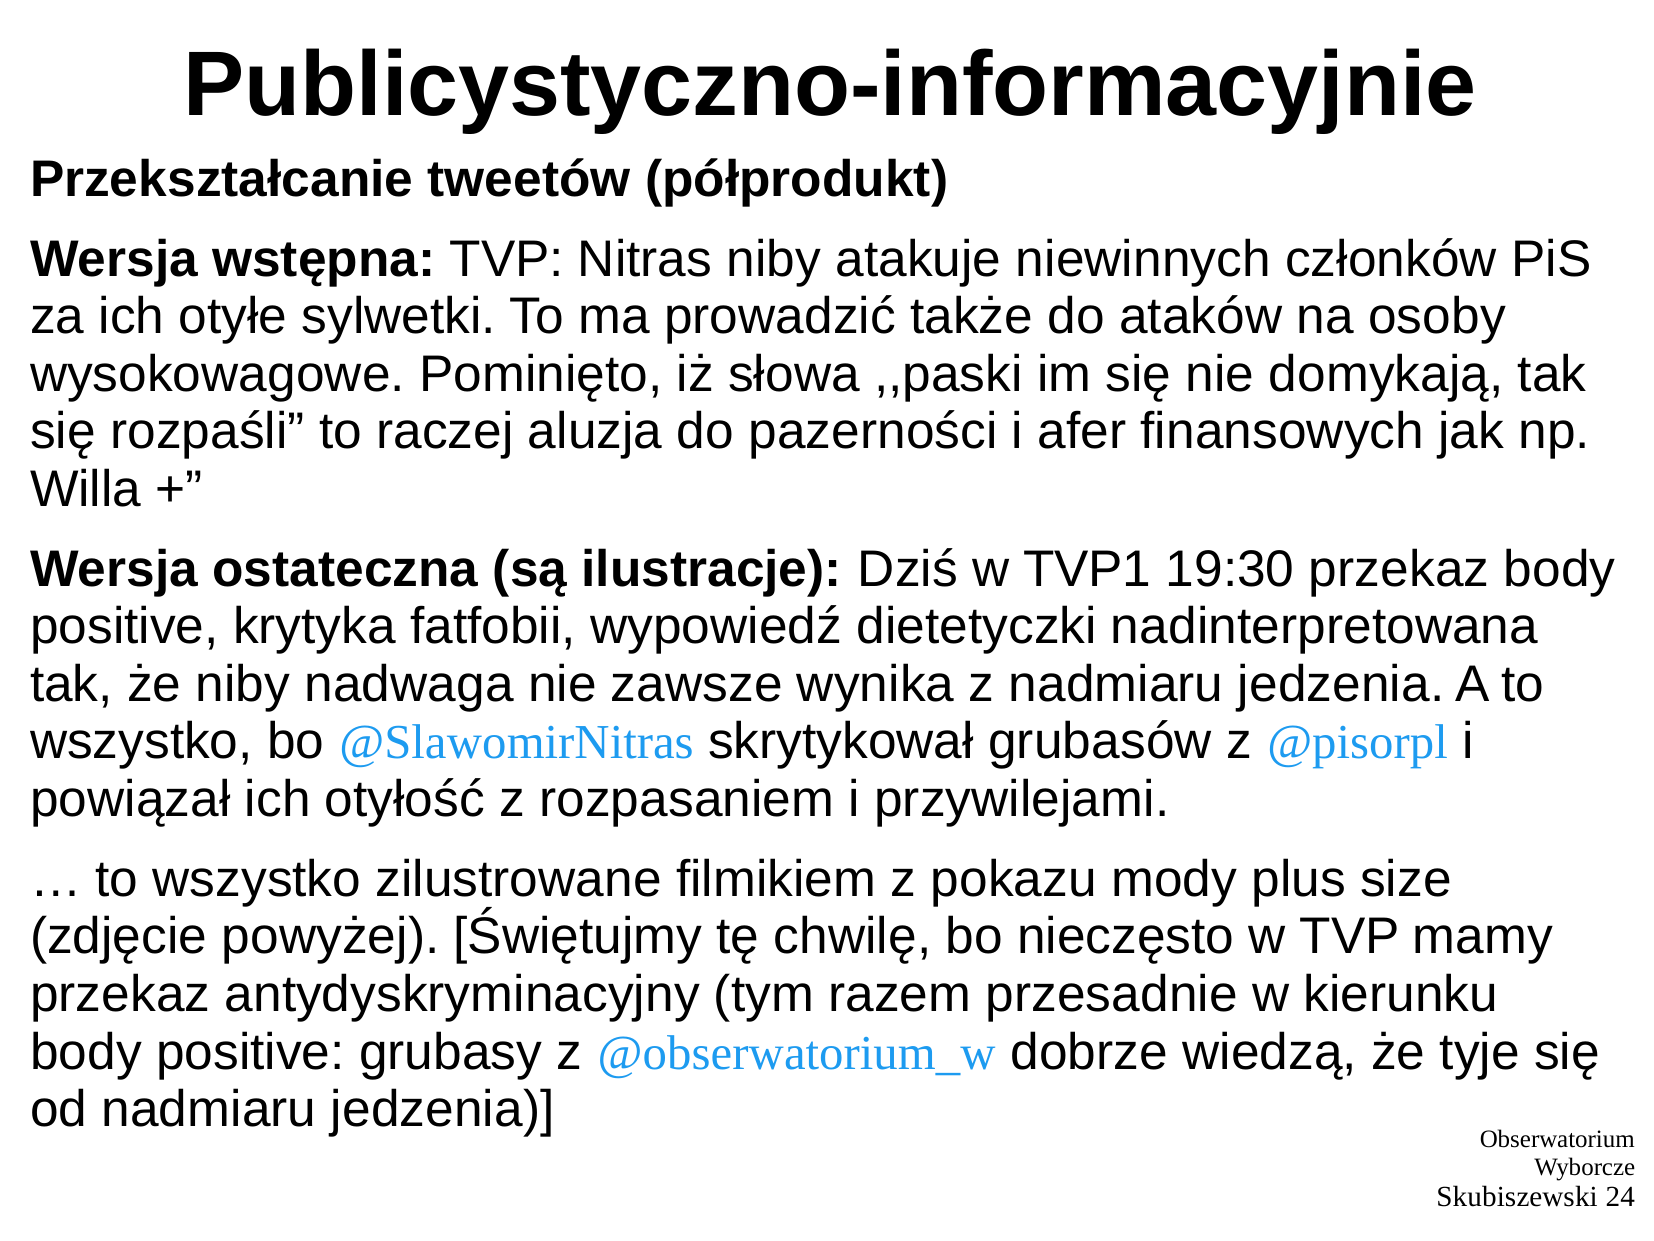

# Publicystyczno-informacyjnie
Przekształcanie tweetów (półprodukt)
Wersja wstępna: TVP: Nitras niby atakuje niewinnych członków PiS za ich otyłe sylwetki. To ma prowadzić także do ataków na osoby wysokowagowe. Pominięto, iż słowa ,,paski im się nie domykają, tak się rozpaśli” to raczej aluzja do pazerności i afer finansowych jak np. Willa +”
Wersja ostateczna (są ilustracje): Dziś w TVP1 19:30 przekaz body positive, krytyka fatfobii, wypowiedź dietetyczki nadinterpretowana tak, że niby nadwaga nie zawsze wynika z nadmiaru jedzenia. A to wszystko, bo @SlawomirNitras skrytykował grubasów z @pisorpl i powiązał ich otyłość z rozpasaniem i przywilejami.
… to wszystko zilustrowane filmikiem z pokazu mody plus size (zdjęcie powyżej). [Świętujmy tę chwilę, bo nieczęsto w TVP mamy przekaz antydyskryminacyjny (tym razem przesadnie w kierunku body positive: grubasy z @obserwatorium_w dobrze wiedzą, że tyje się od nadmiaru jedzenia)]
24